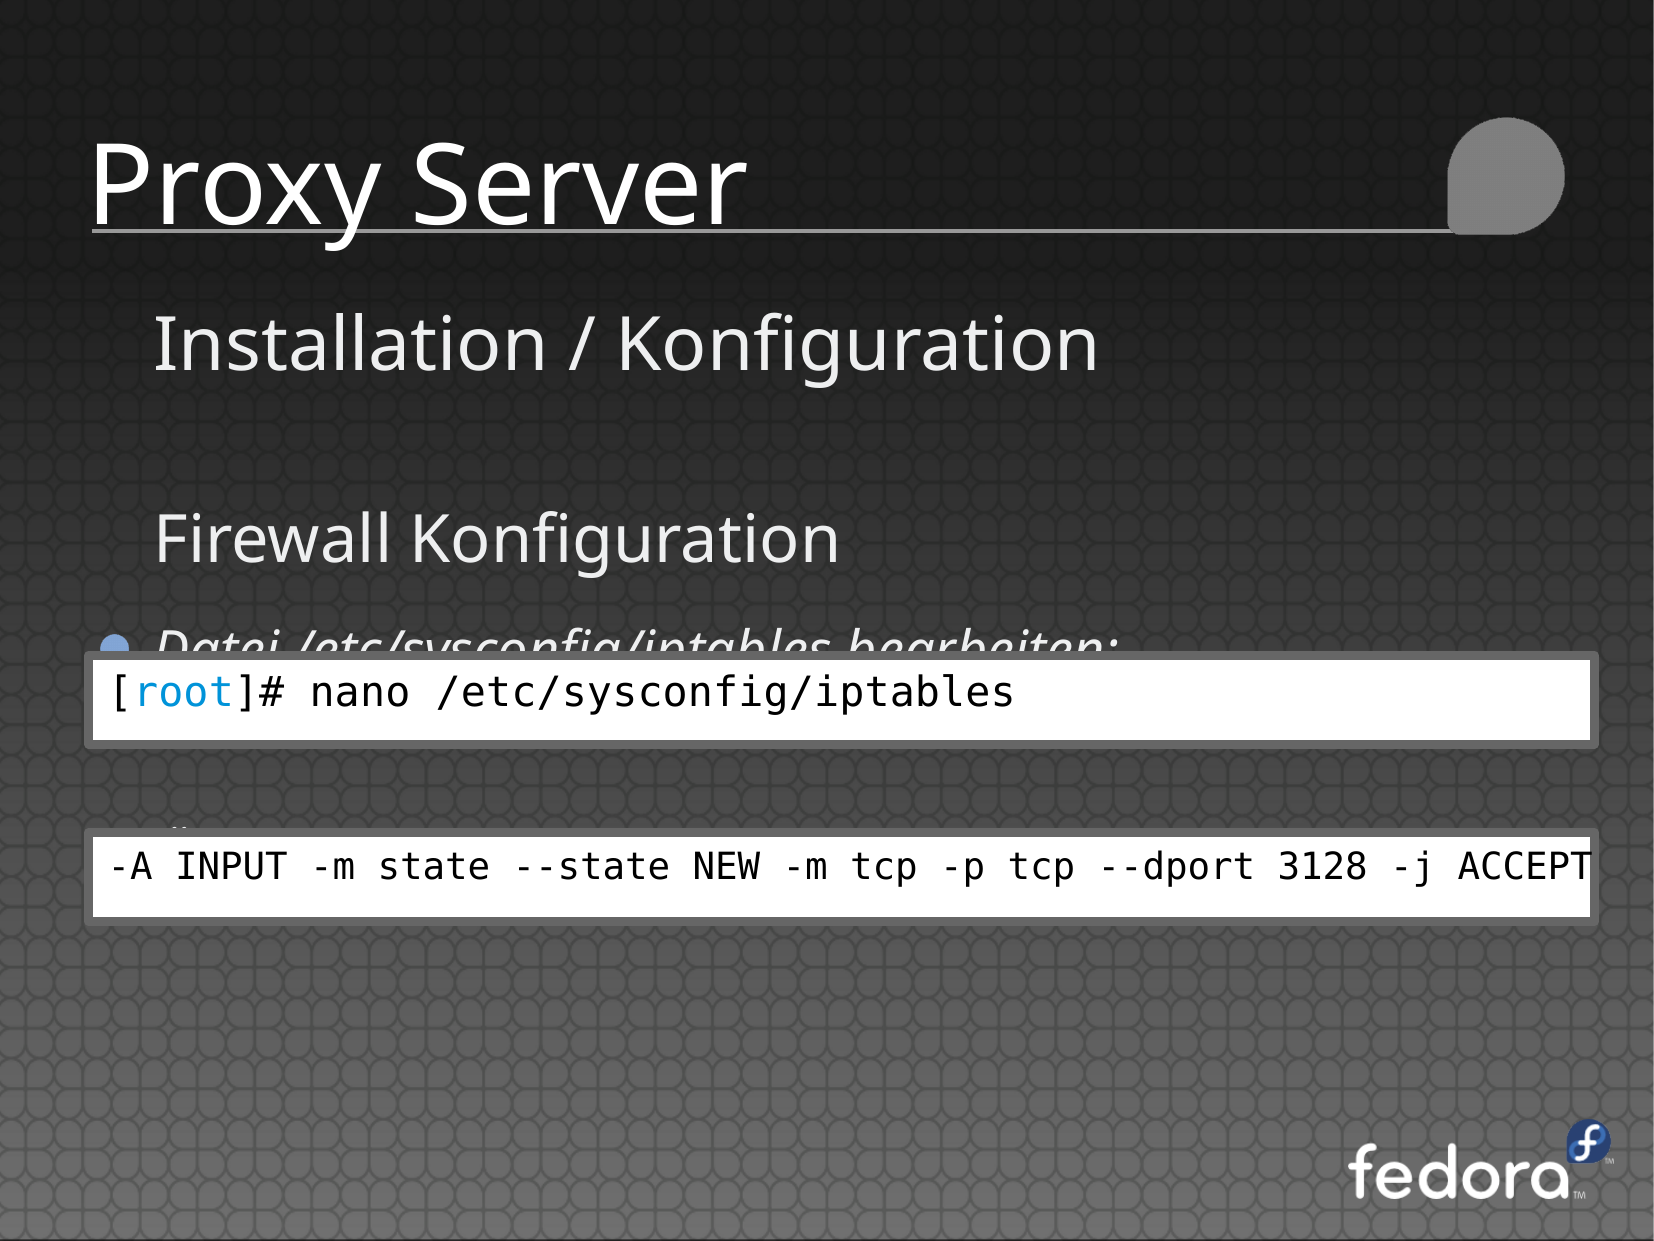

# Proxy Server
Installation / Konfiguration
Firewall Konfiguration
Datei /etc/sysconfig/iptables bearbeiten:
Öffnen des Ports # 3128:
[root]# nano /etc/sysconfig/iptables
-A INPUT -m state --state NEW -m tcp -p tcp --dport 3128 -j ACCEPT